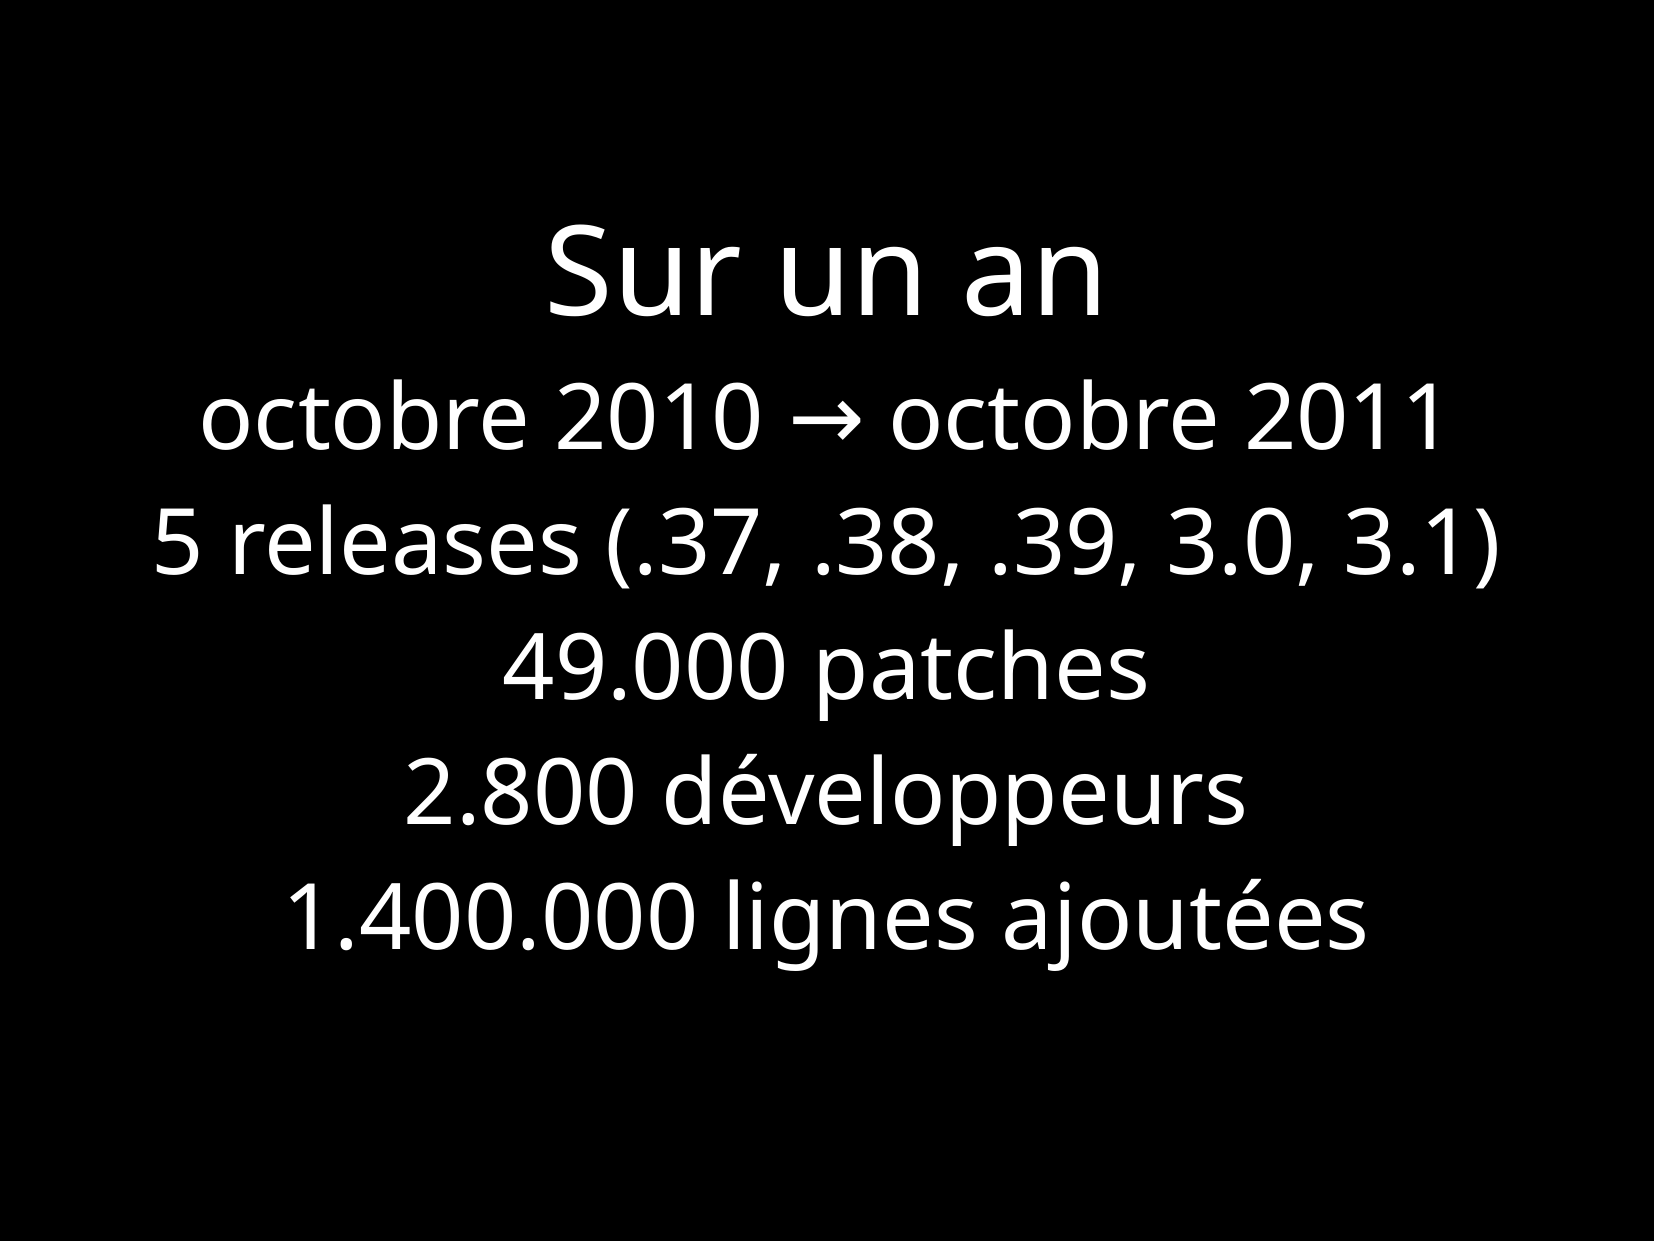

# Sur un an
octobre 2010 → octobre 2011
5 releases (.37, .38, .39, 3.0, 3.1)
49.000 patches
2.800 développeurs
1.400.000 lignes ajoutées